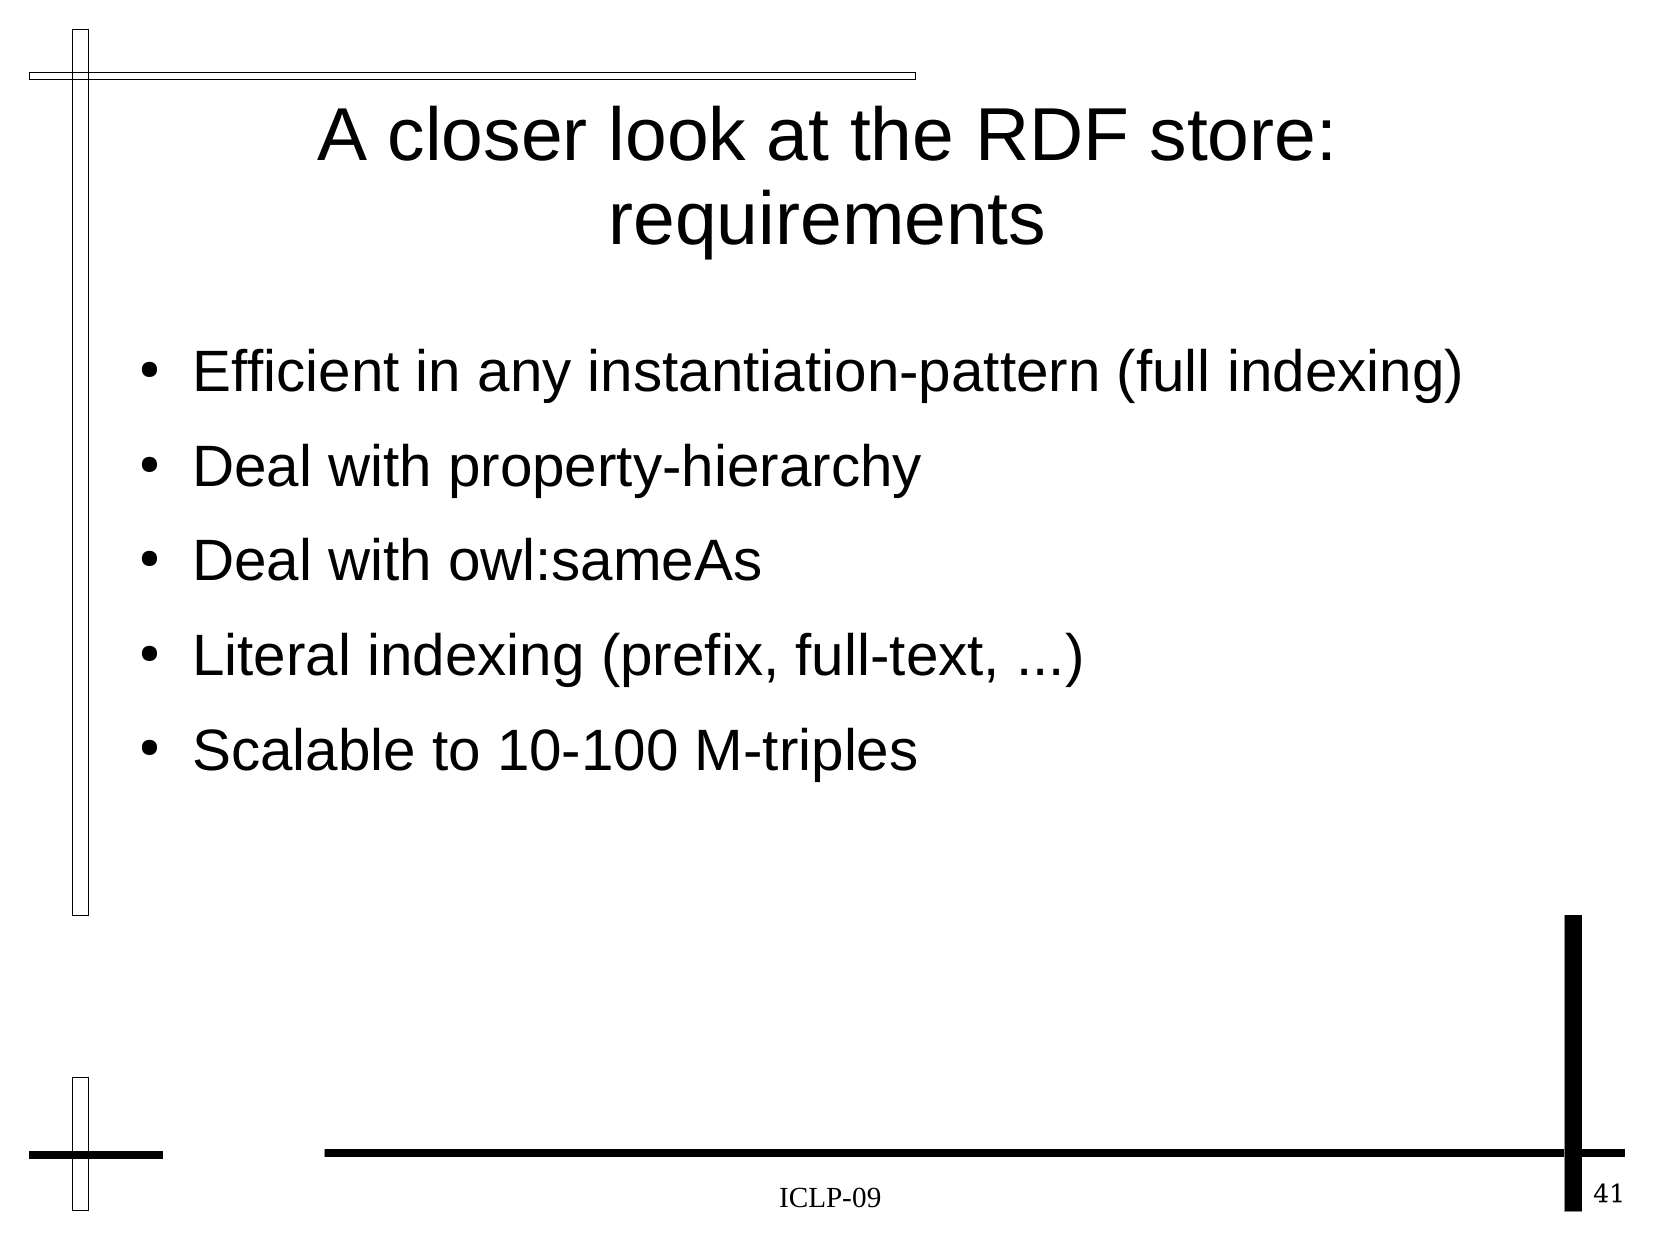

# A closer look at the RDF store: requirements
Efficient in any instantiation-pattern (full indexing)
Deal with property-hierarchy
Deal with owl:sameAs
Literal indexing (prefix, full-text, ...)
Scalable to 10-100 M-triples